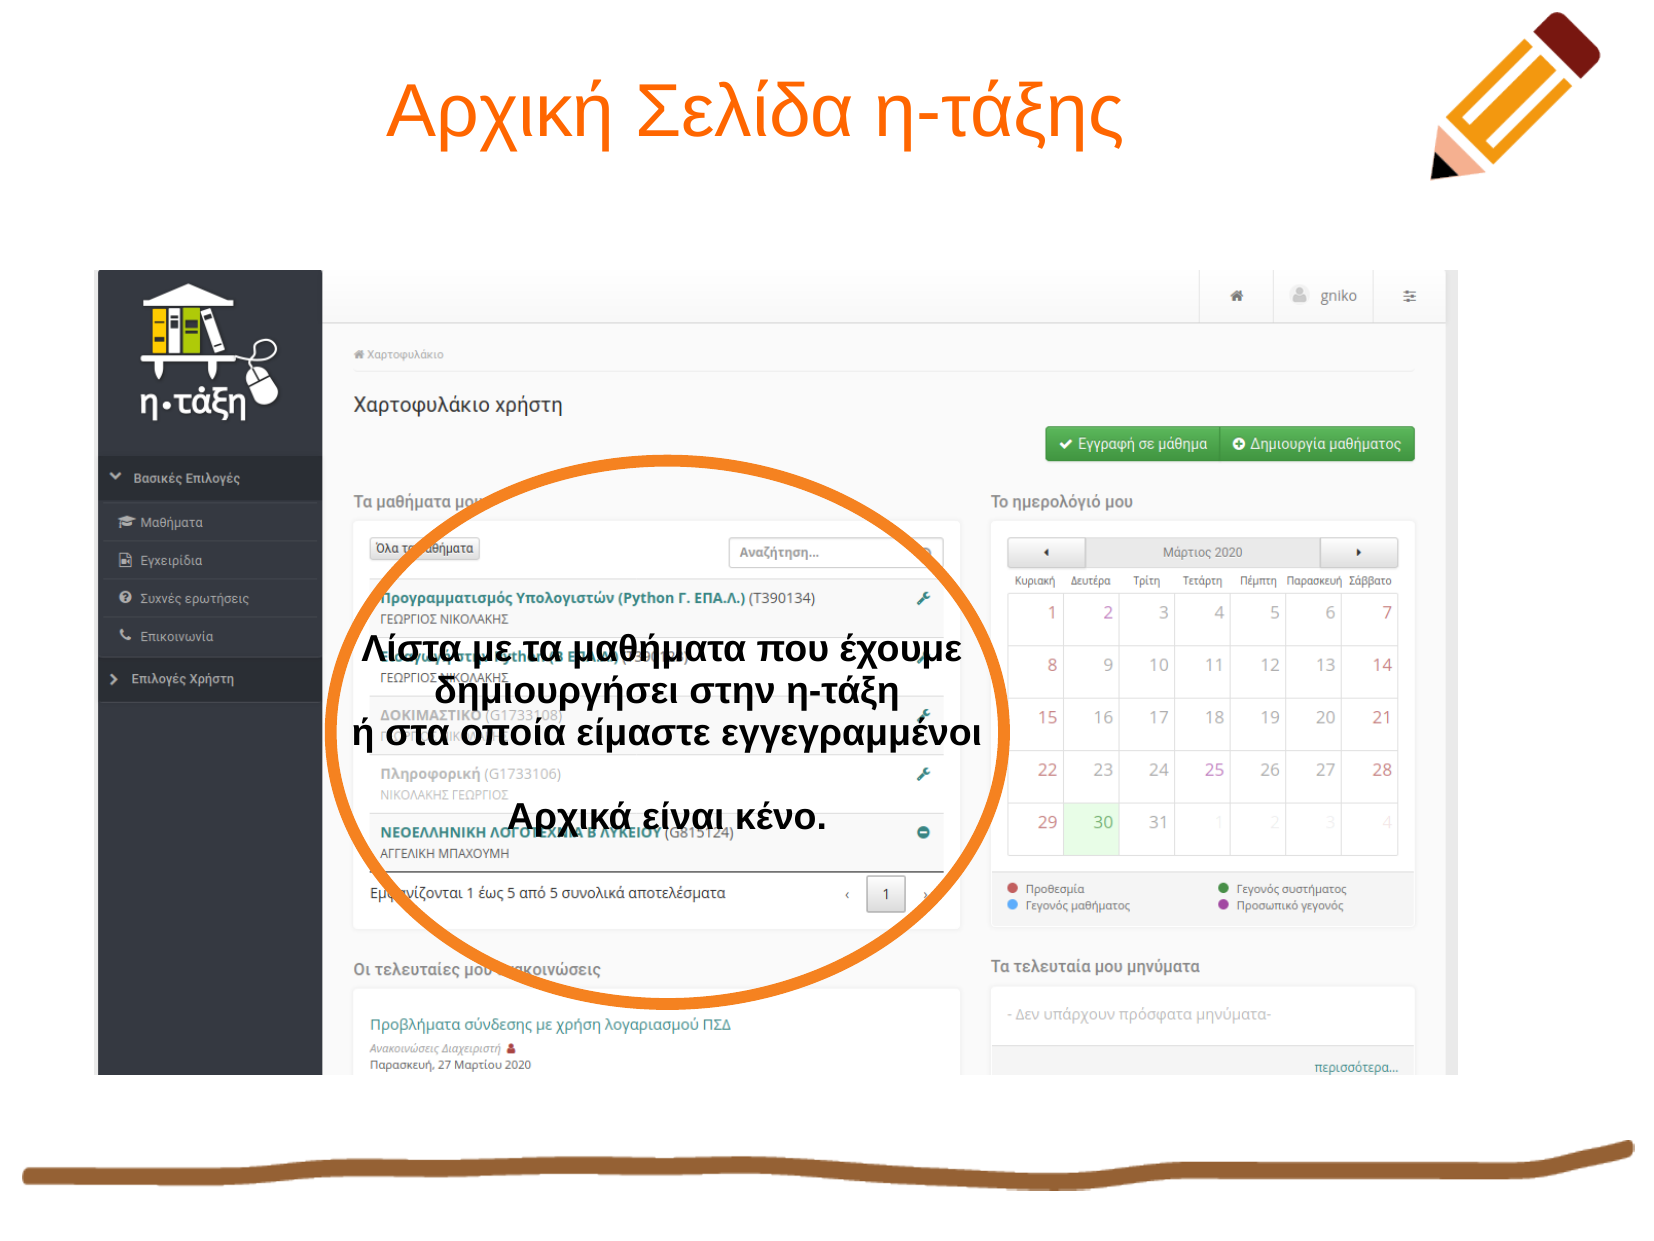

# Αρχική Σελίδα η-τάξης
Λίστα με τα μαθήματα που έχουμε
δημιουργήσει στην η-τάξη
ή στα οποία είμαστε εγγεγραμμένοι
Αρχικά είναι κένο.